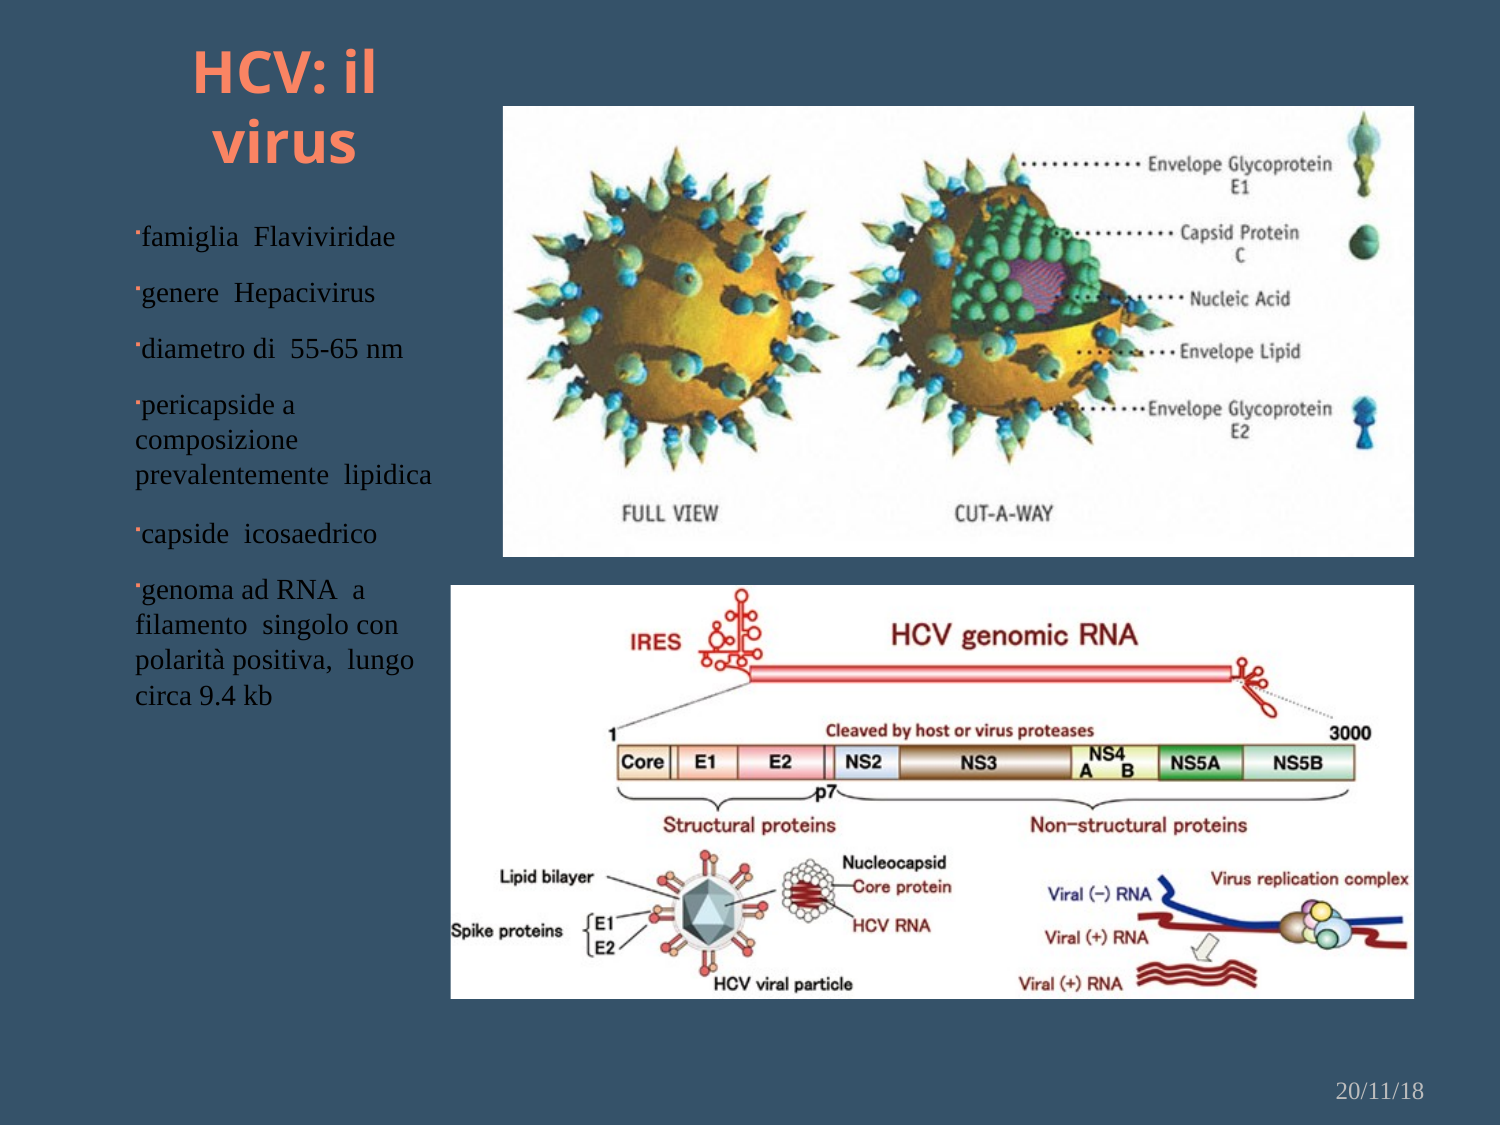

HCV: il virus
famiglia Flaviviridae
genere Hepacivirus
diametro di 55-65 nm
pericapside a composizione prevalentemente lipidica
capside icosaedrico
genoma ad RNA a filamento singolo con polarità positiva, lungo circa 9.4 kb
20/11/18